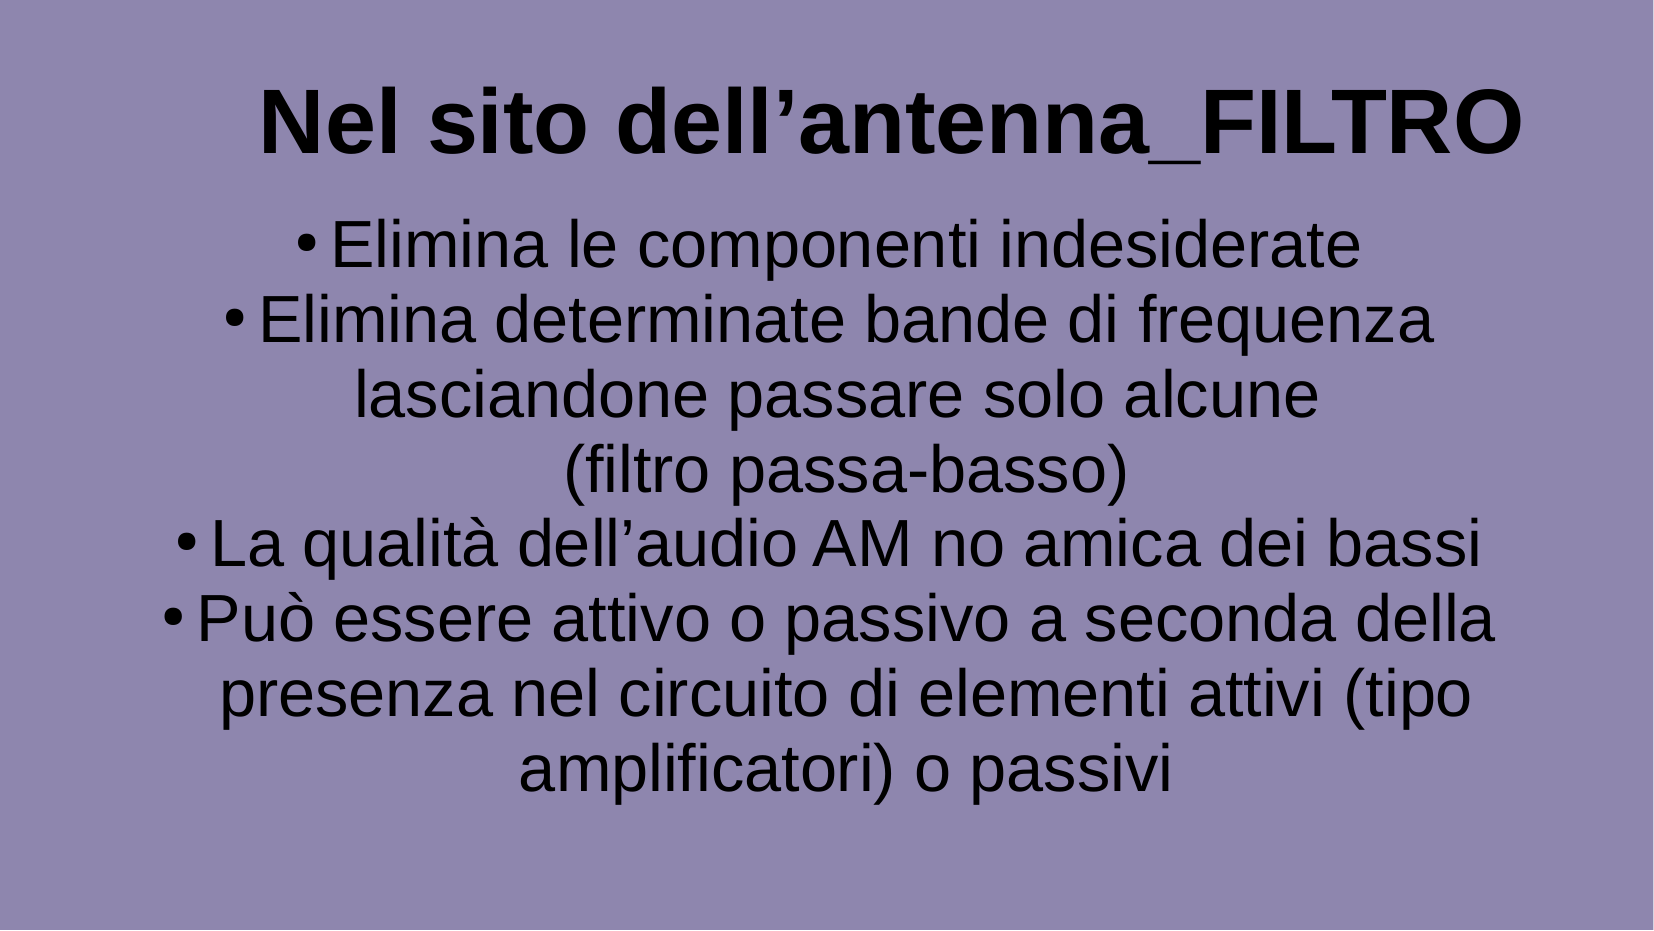

# Nel sito dell’antenna_FILTRO
Elimina le componenti indesiderate
Elimina determinate bande di frequenza lasciandone passare solo alcune
(filtro passa-basso)
La qualità dell’audio AM no amica dei bassi
Può essere attivo o passivo a seconda della presenza nel circuito di elementi attivi (tipo amplificatori) o passivi